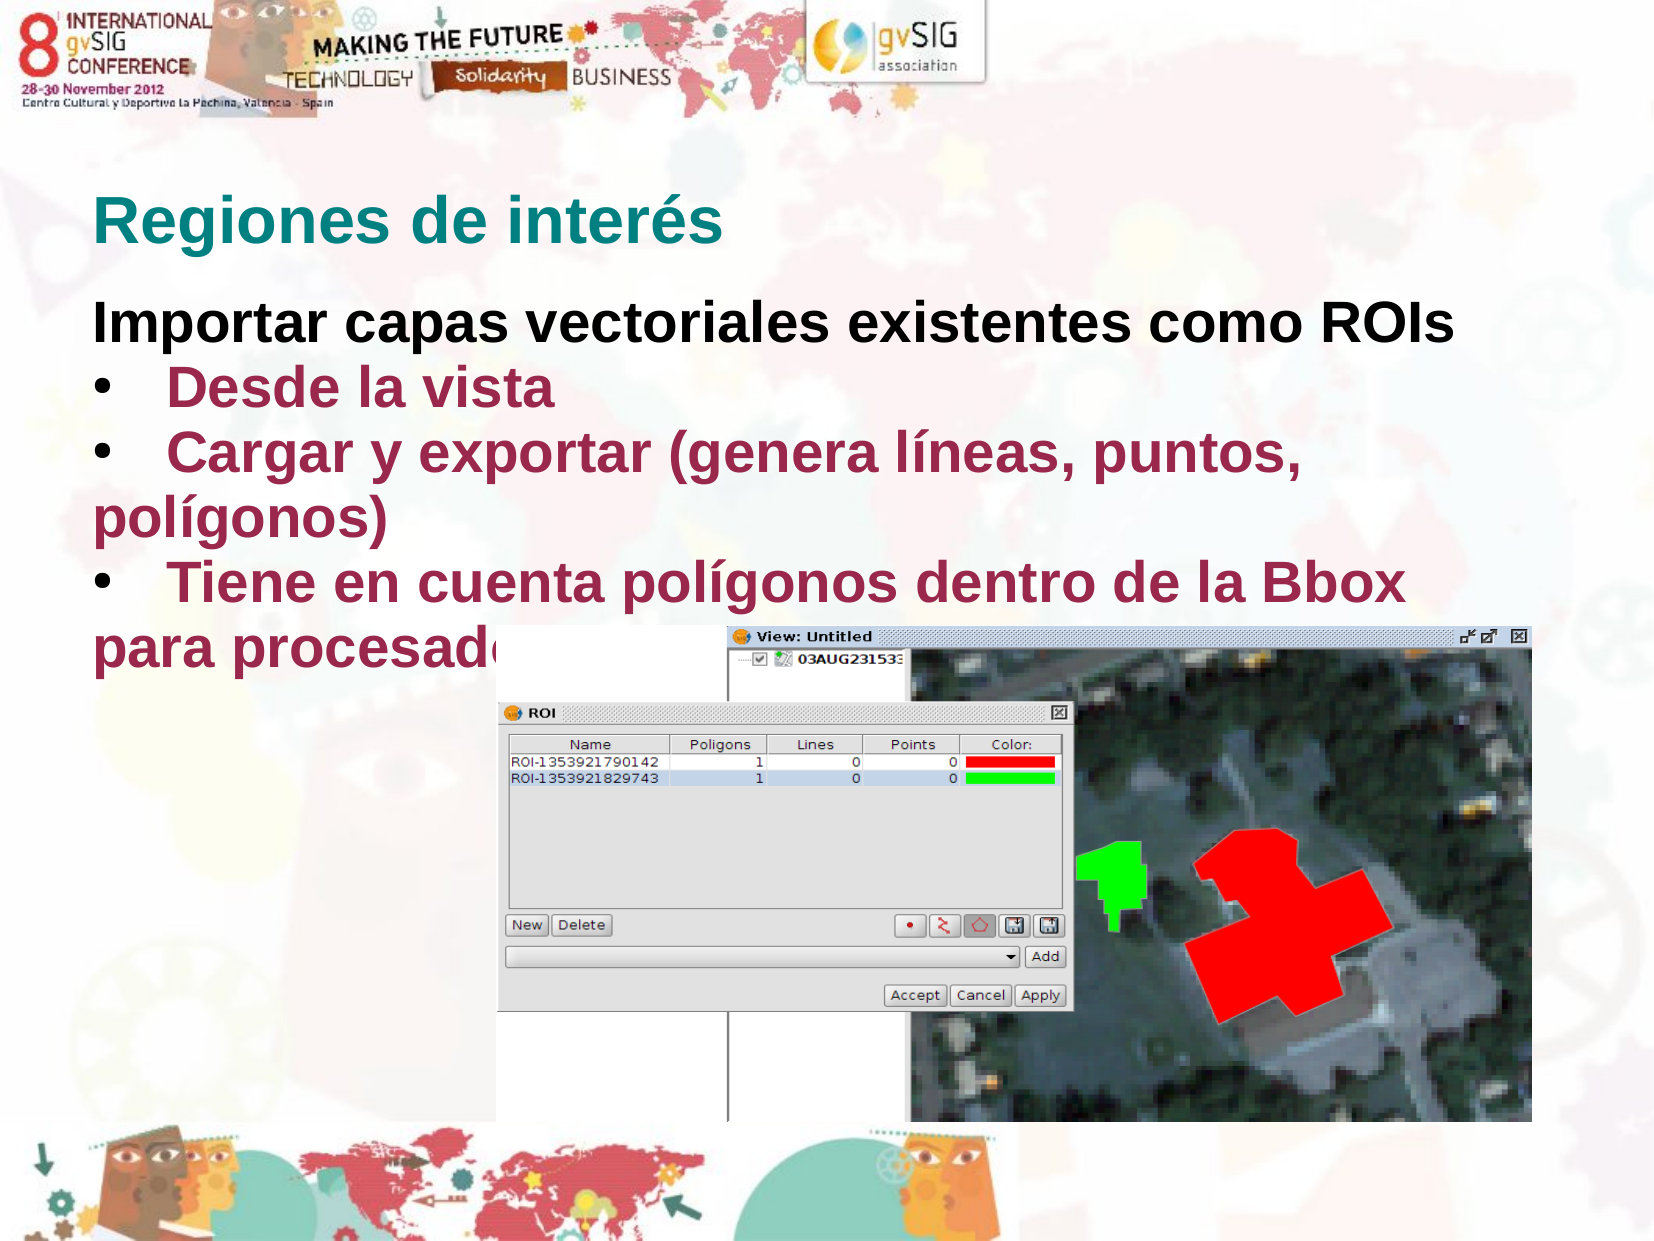

# Regiones de interés
Importar capas vectoriales existentes como ROIs
	Desde la vista
	Cargar y exportar (genera líneas, puntos, polígonos)
	Tiene en cuenta polígonos dentro de la Bbox para procesado